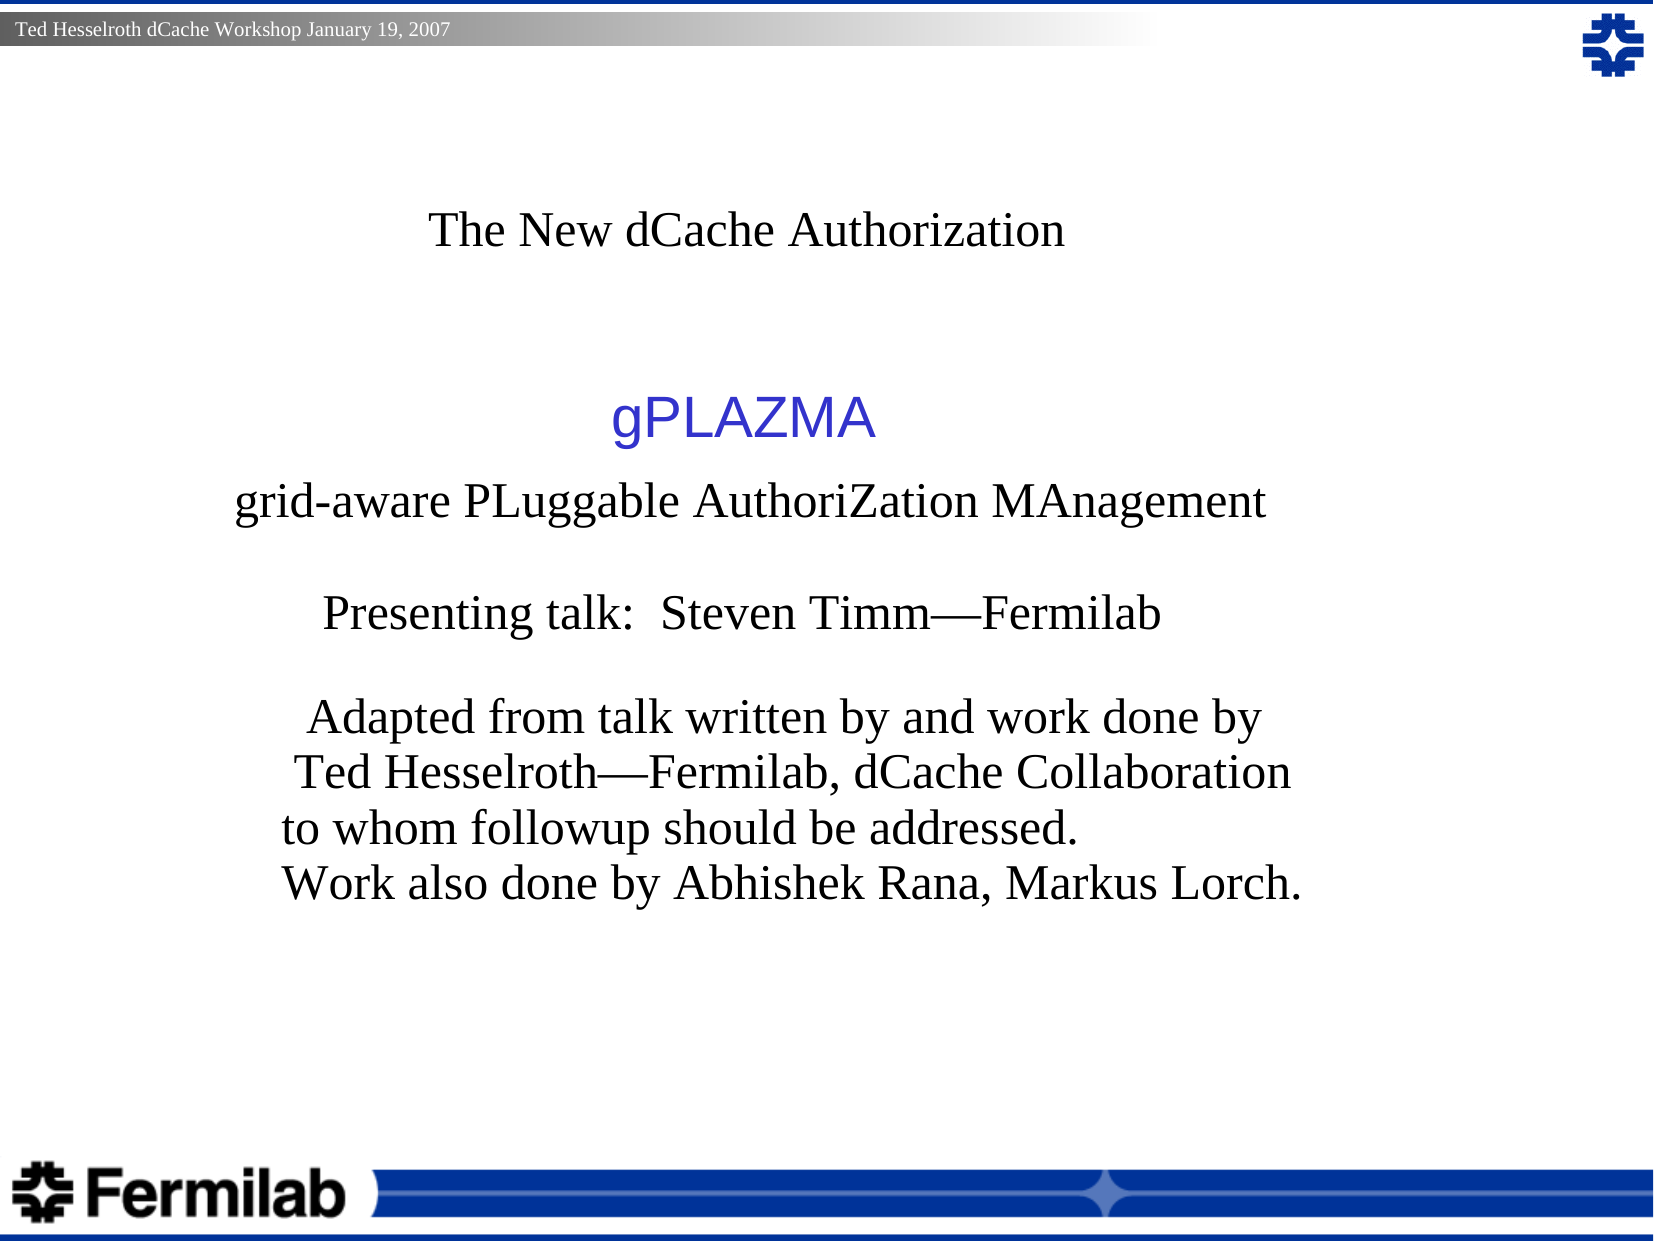

The New dCache Authorization
#
gPLAZMA
grid-aware PLuggable AuthoriZation MAnagement
Presenting talk: Steven Timm—Fermilab
 Adapted from talk written by and work done by
 Ted Hesselroth—Fermilab, dCache Collaboration
to whom followup should be addressed.
Work also done by Abhishek Rana, Markus Lorch.